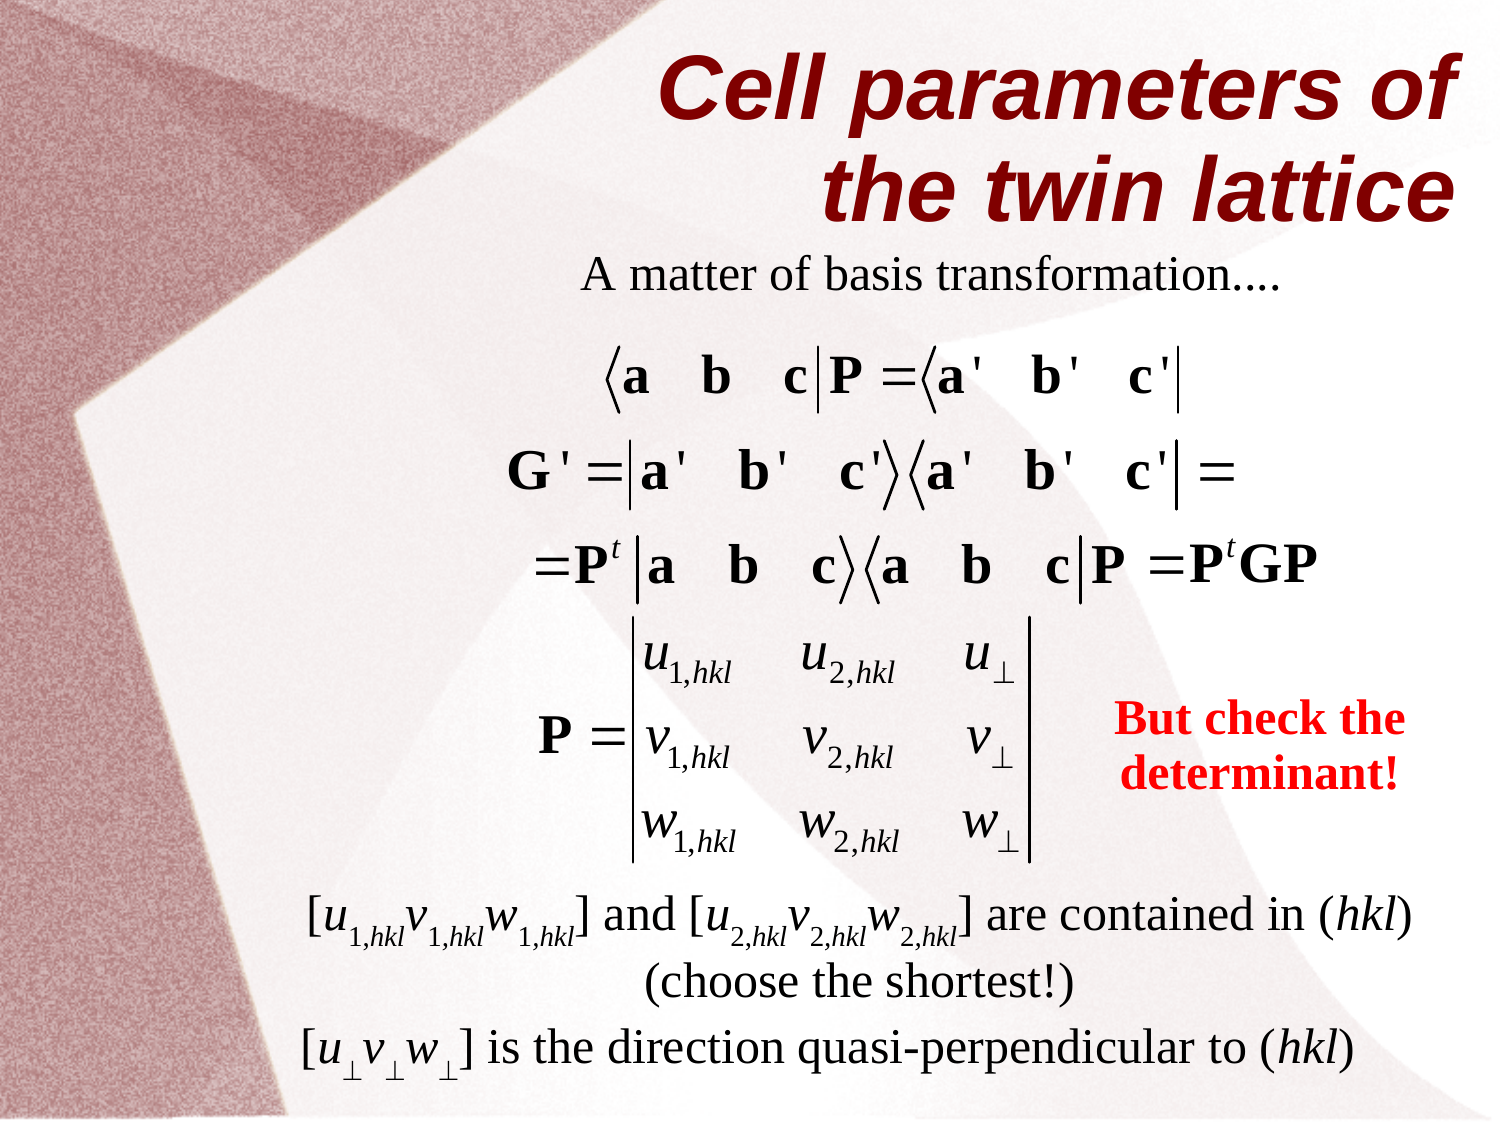

# Cell parameters of the twin lattice
A matter of basis transformation....
But check the determinant!
[u1,hklv1,hklw1,hkl] and [u2,hklv2,hklw2,hkl] are contained in (hkl)
(choose the shortest!)
[uvw] is the direction quasi-perpendicular to (hkl)